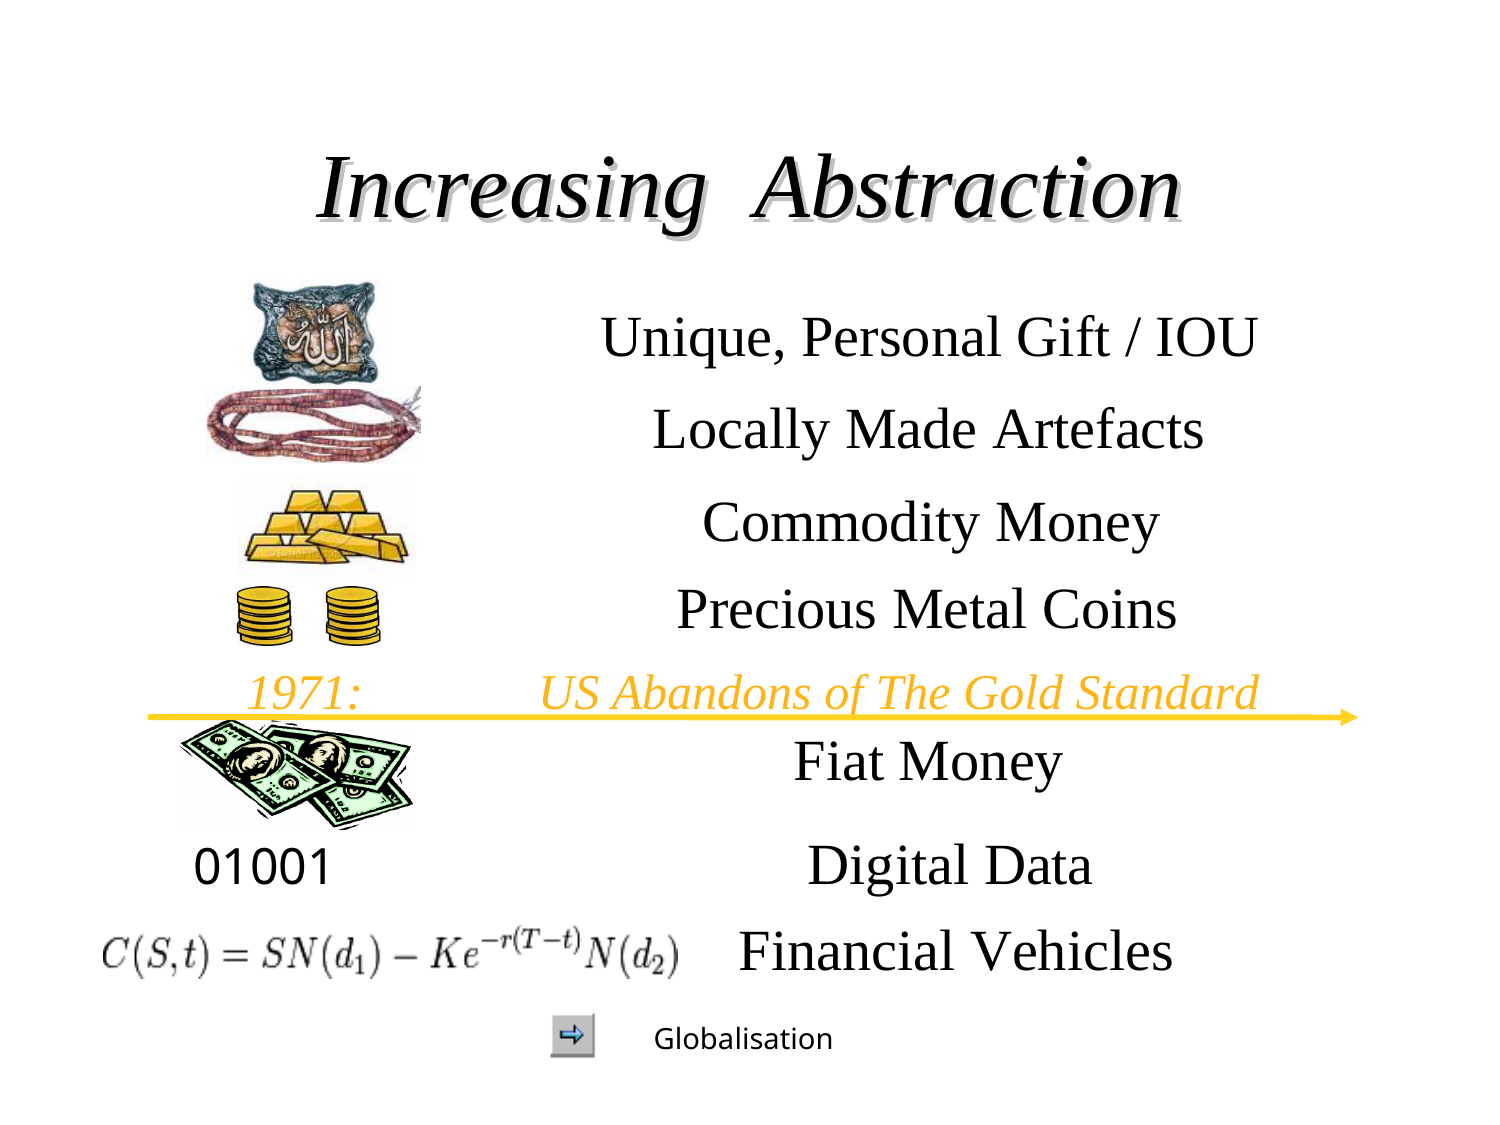

# Increasing Abstraction
Unique, Personal Gift / IOU
Locally Made Artefacts
Commodity Money
Precious Metal Coins
1971: US Abandons of The Gold Standard
Fiat Money
01001
Digital Data
Financial Vehicles
Globalisation